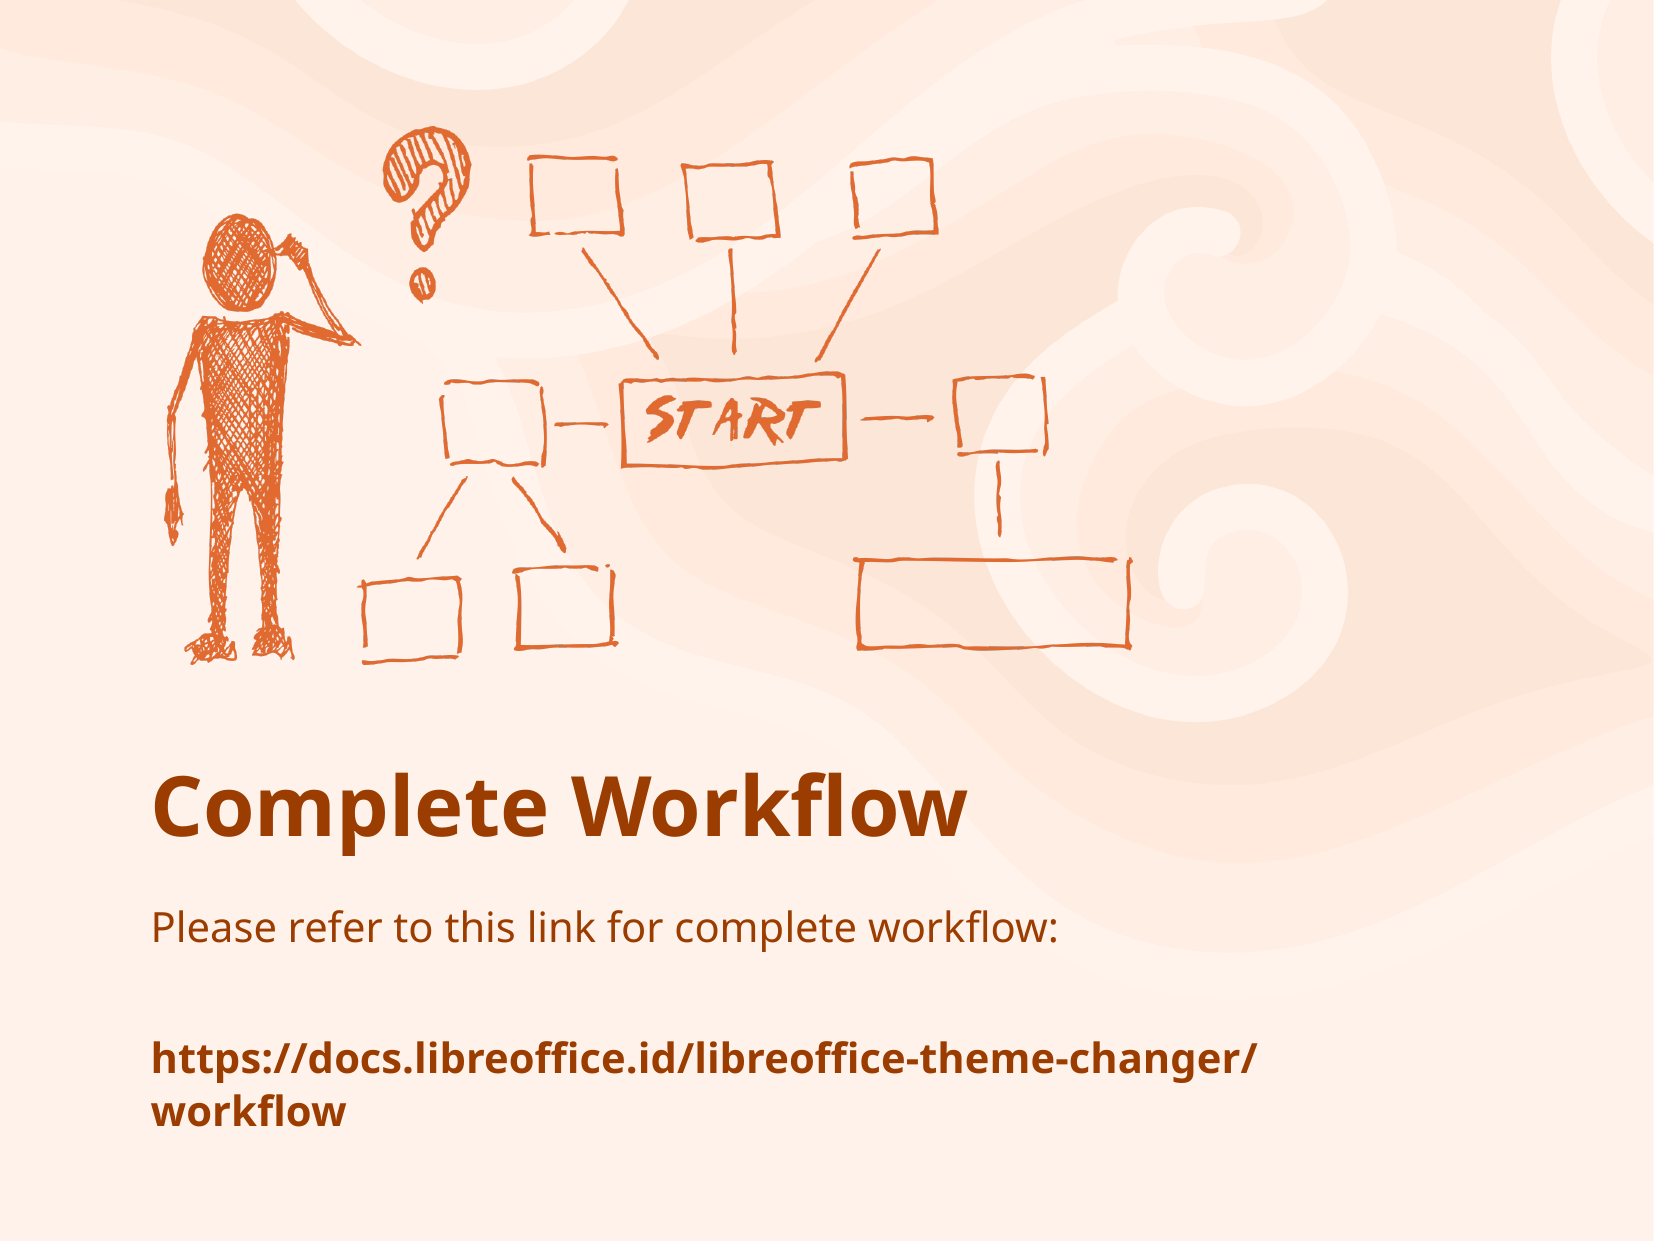

Complete Workflow
Please refer to this link for complete workflow:
https://docs.libreoffice.id/libreoffice-theme-changer/workflow